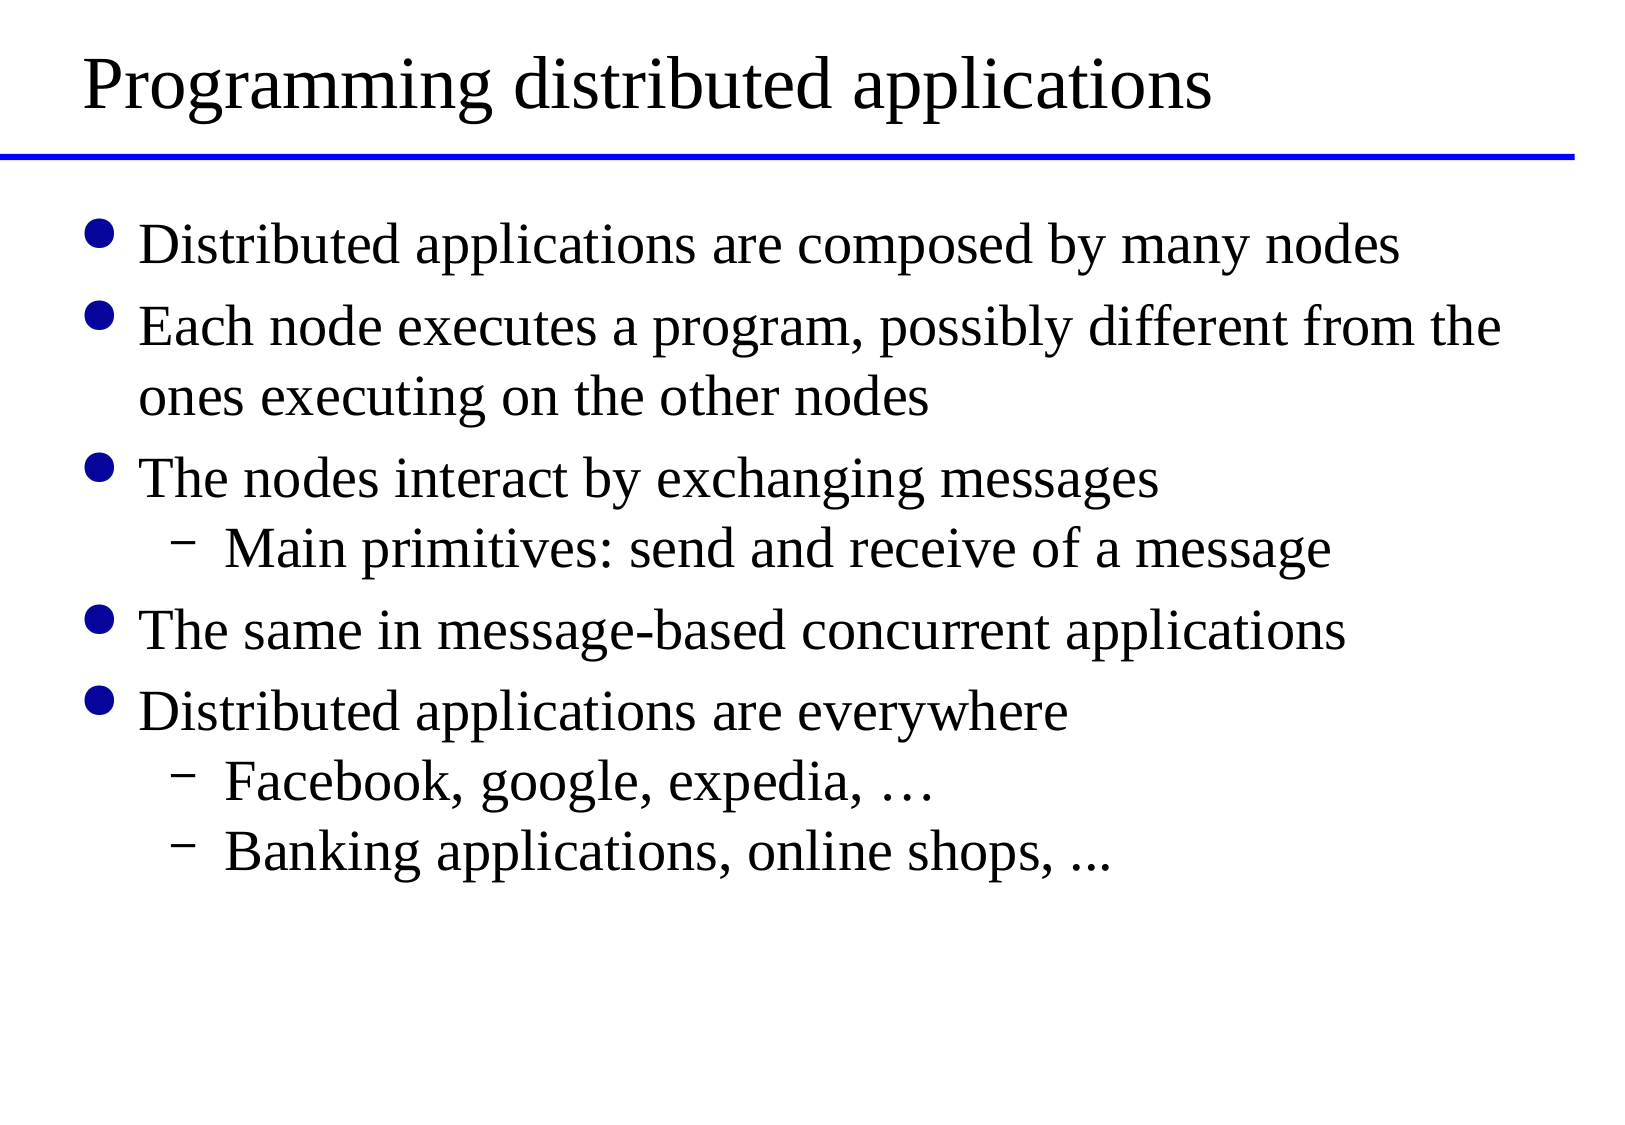

# Programming distributed applications
Distributed applications are composed by many nodes
Each node executes a program, possibly different from the ones executing on the other nodes
The nodes interact by exchanging messages
Main primitives: send and receive of a message
The same in message-based concurrent applications
Distributed applications are everywhere
Facebook, google, expedia, …
Banking applications, online shops, ...